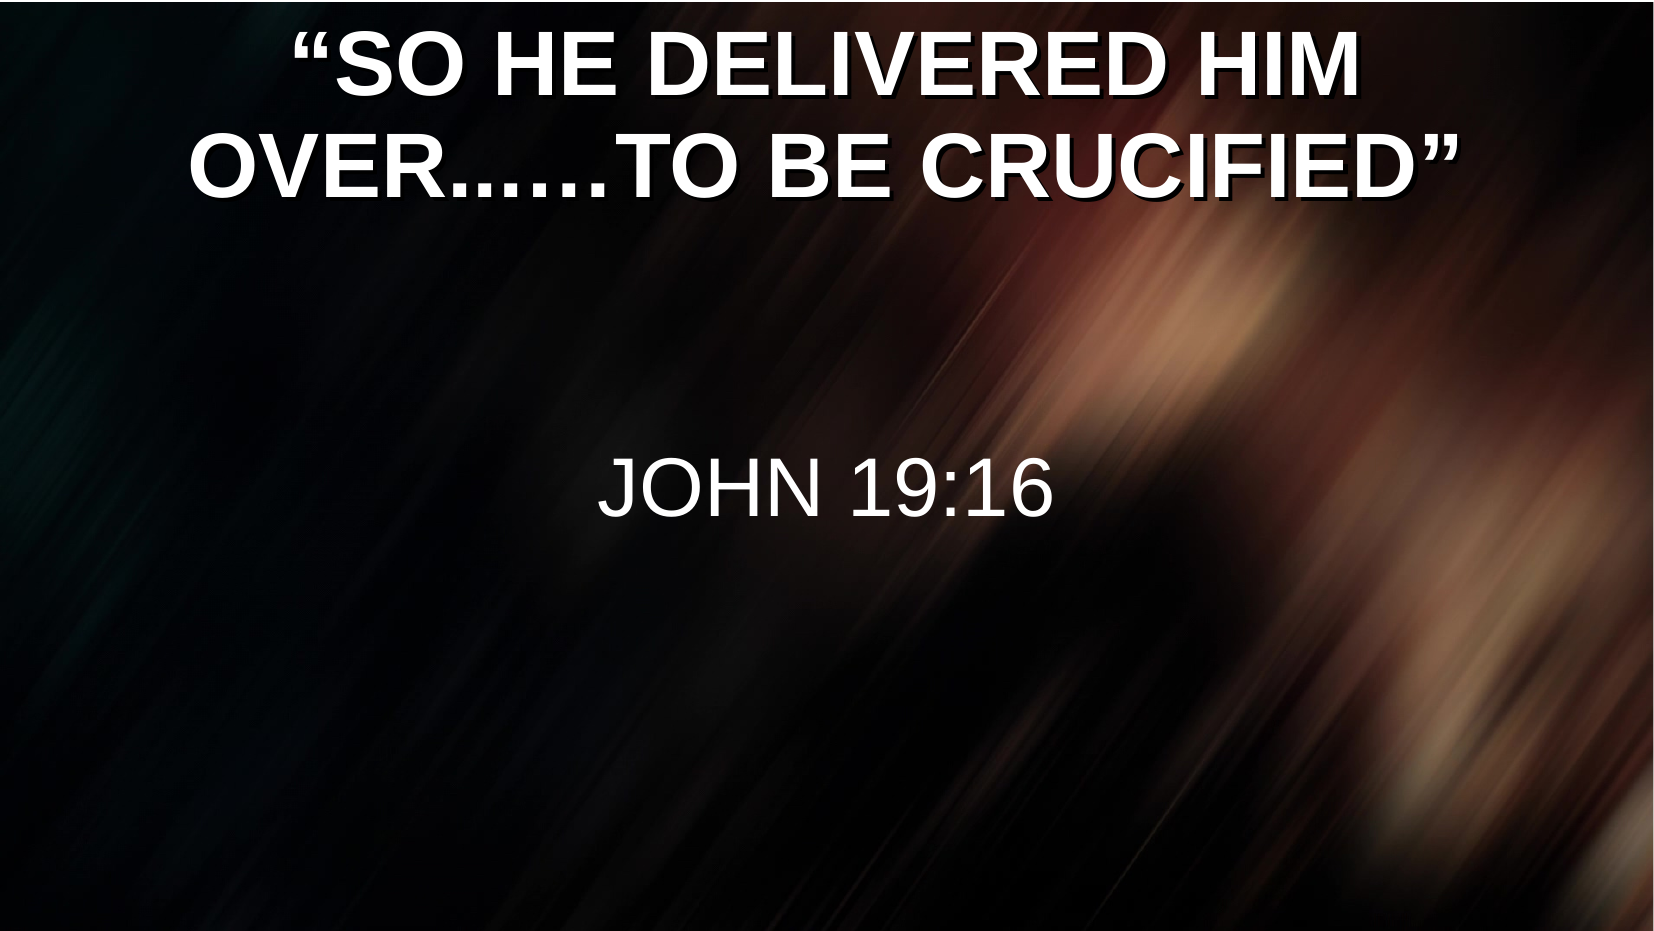

# “SO HE DELIVERED HIM OVER...…TO BE CRUCIFIED”
JOHN 19:16